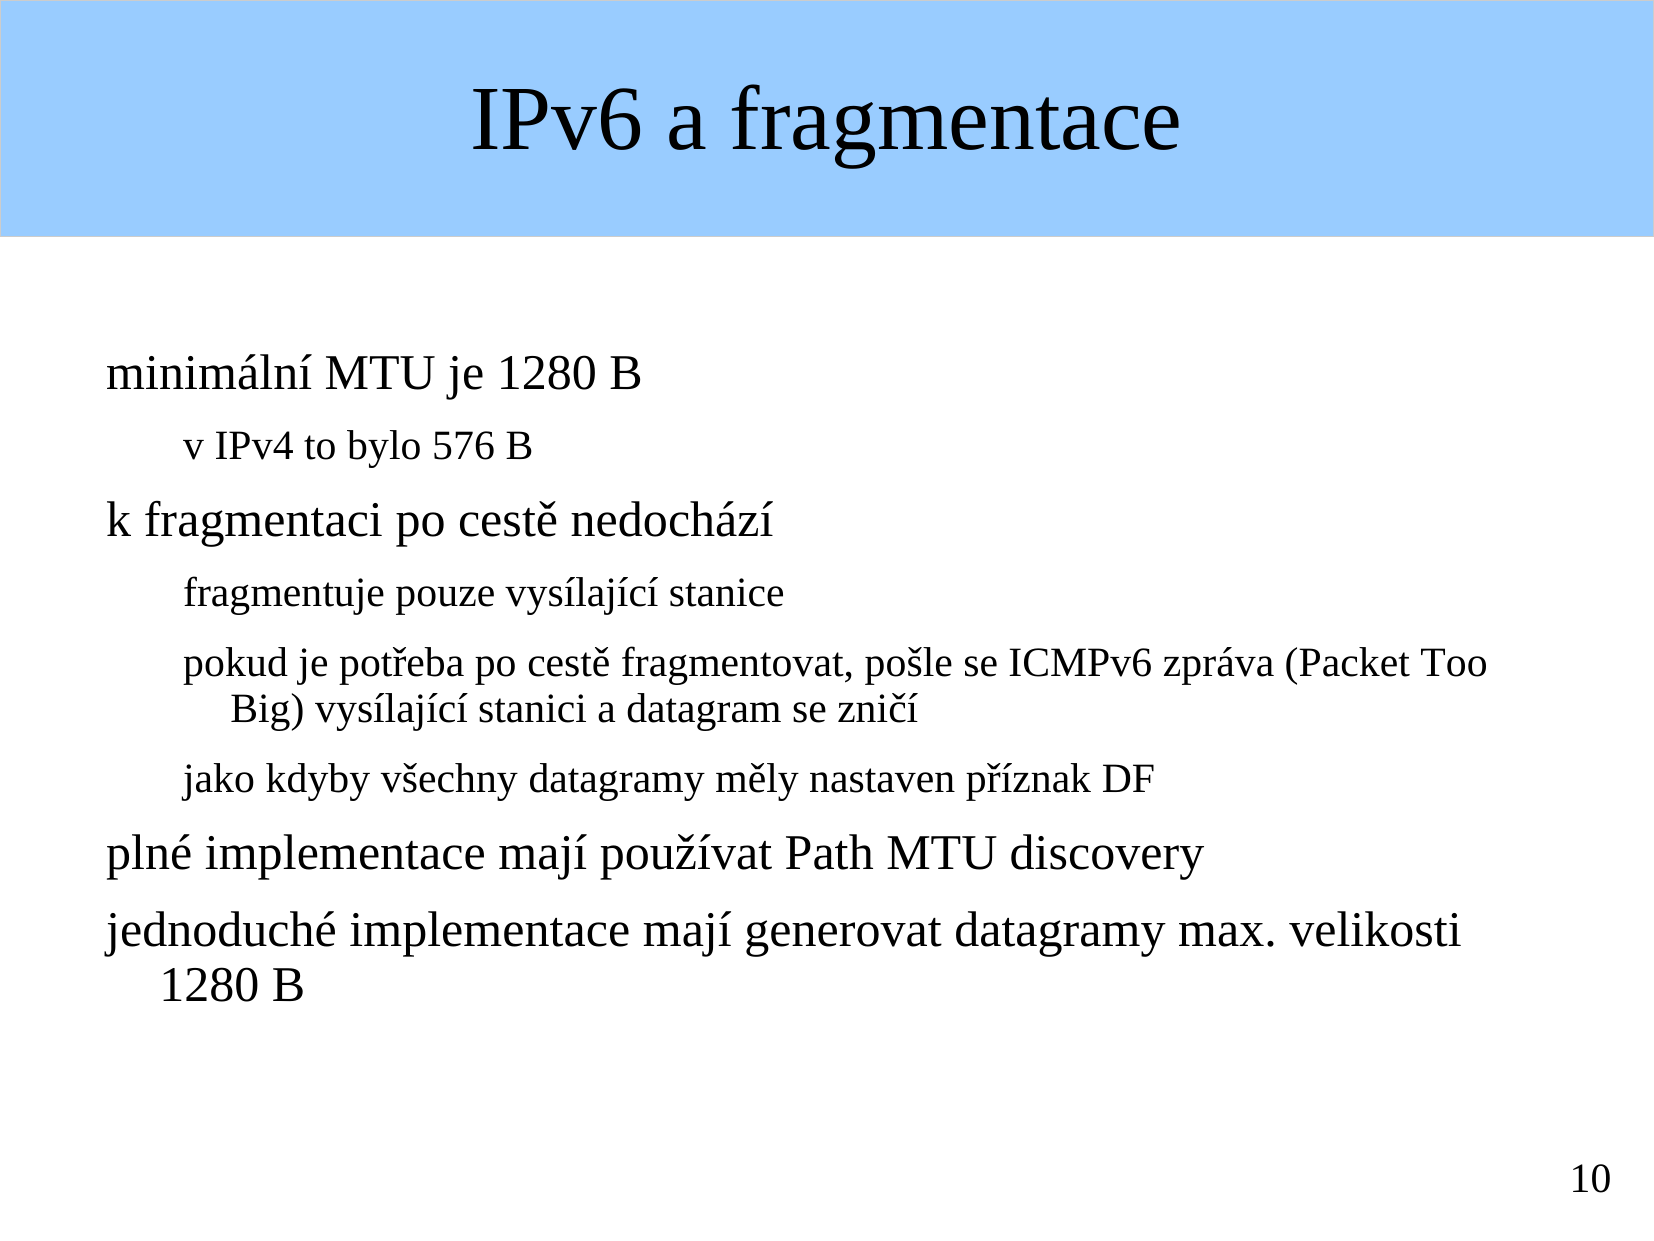

# IPv6 a fragmentace
minimální MTU je 1280 B
v IPv4 to bylo 576 B
k fragmentaci po cestě nedochází
fragmentuje pouze vysílající stanice
pokud je potřeba po cestě fragmentovat, pošle se ICMPv6 zpráva (Packet Too Big) vysílající stanici a datagram se zničí
jako kdyby všechny datagramy měly nastaven příznak DF
plné implementace mají používat Path MTU discovery
jednoduché implementace mají generovat datagramy max. velikosti 1280 B